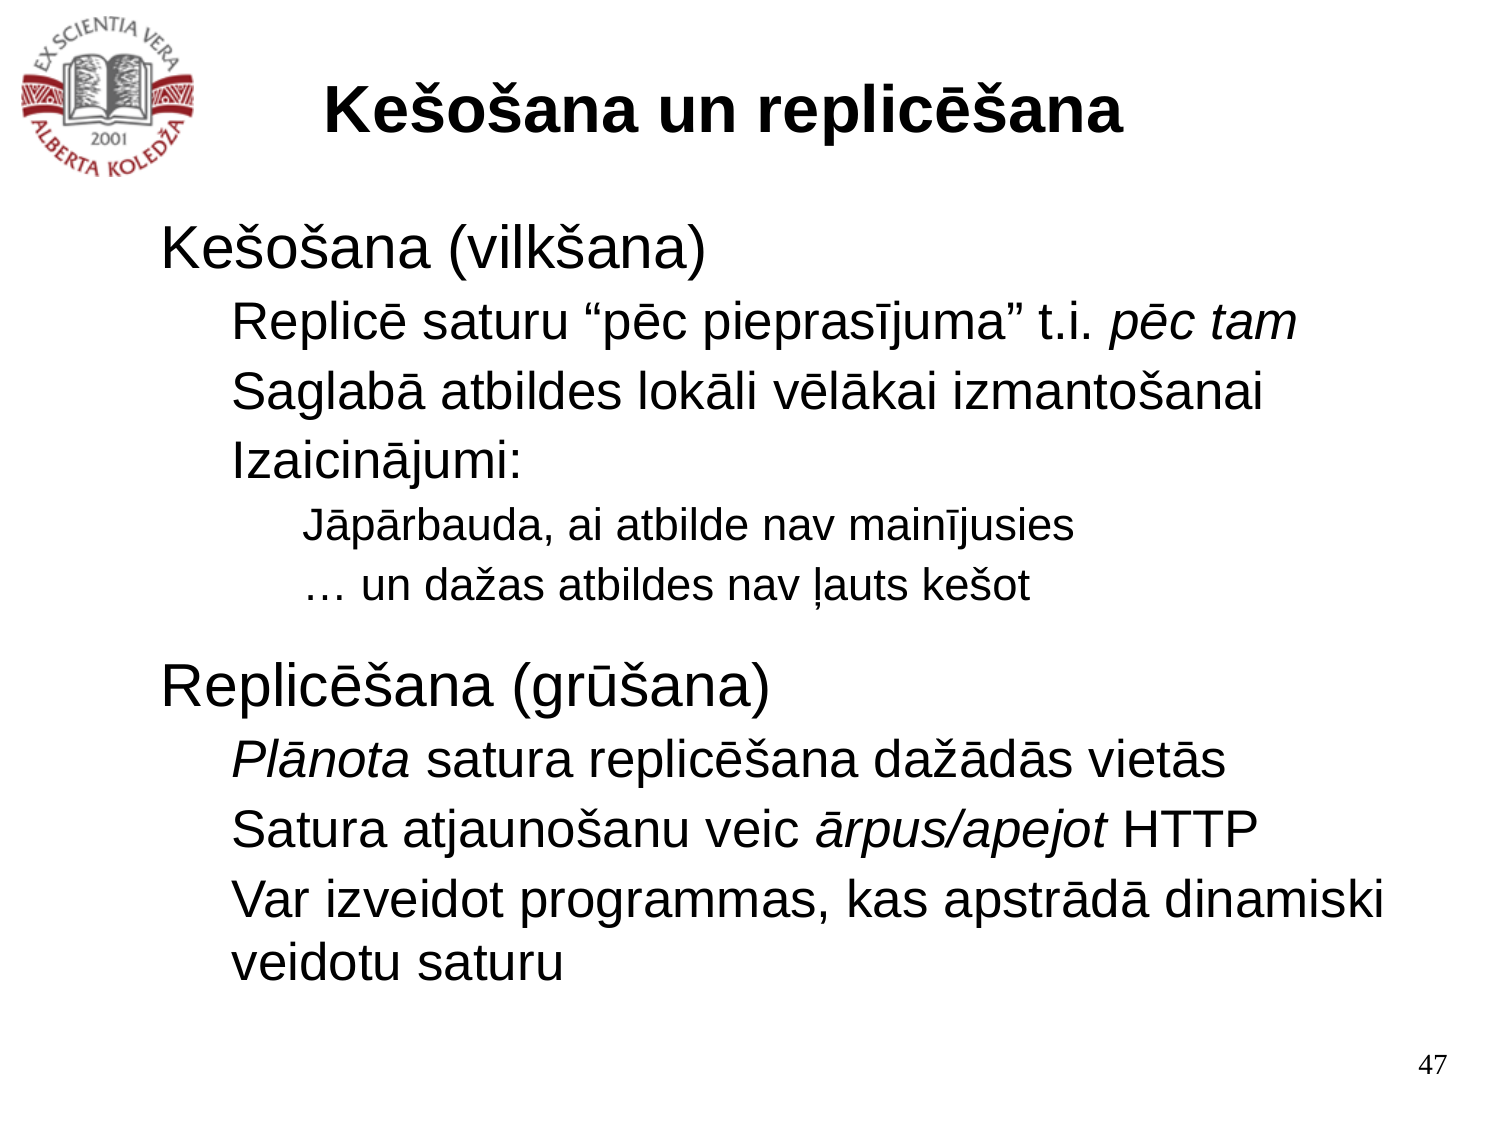

# Kešošana un replicēšana
Kešošana (vilkšana)
Replicē saturu “pēc pieprasījuma” t.i. pēc tam
Saglabā atbildes lokāli vēlākai izmantošanai
Izaicinājumi:
Jāpārbauda, ai atbilde nav mainījusies
… un dažas atbildes nav ļauts kešot
Replicēšana (grūšana)
Plānota satura replicēšana dažādās vietās
Satura atjaunošanu veic ārpus/apejot HTTP
Var izveidot programmas, kas apstrādā dinamiski veidotu saturu